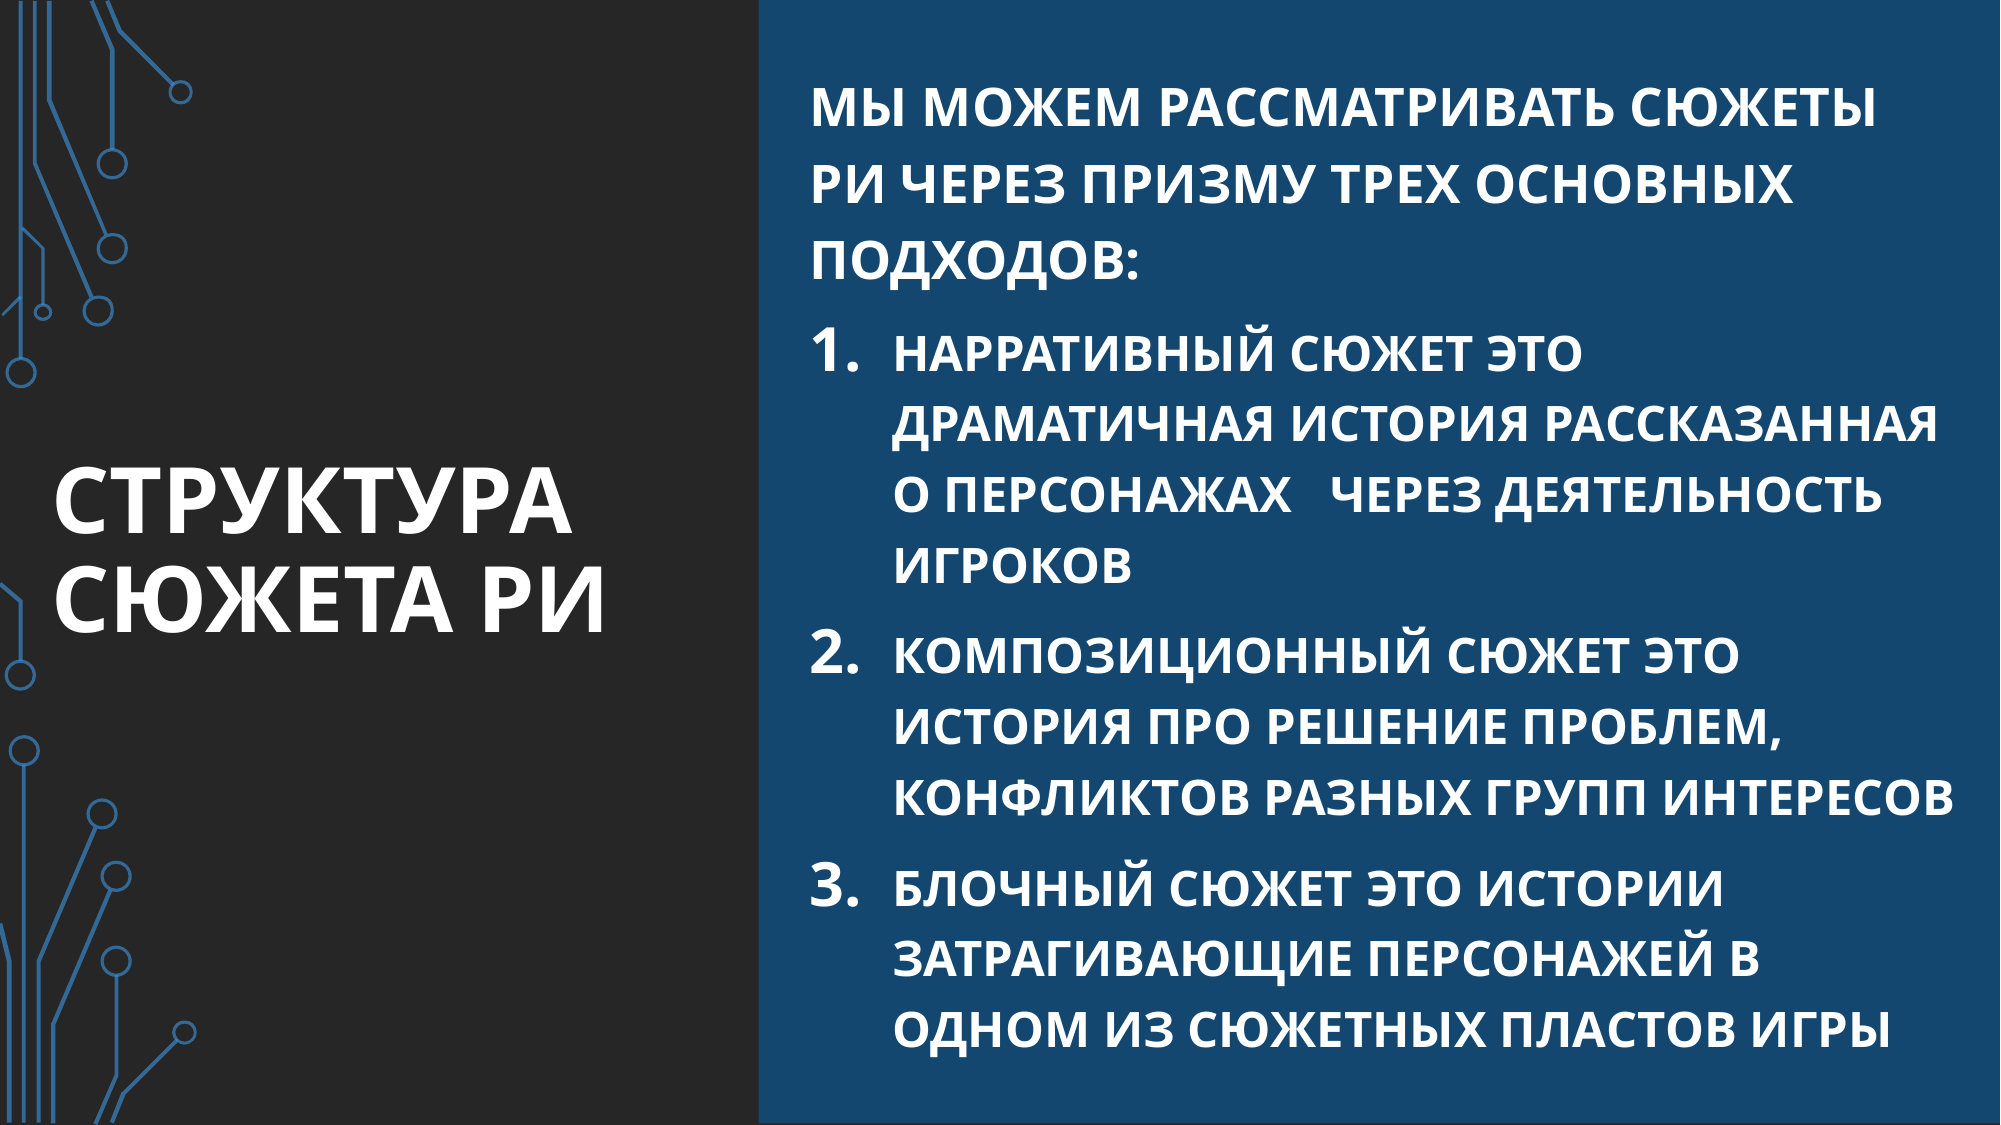

# Структура сюжета РИ
Мы можем рассматривать сюжеты РИ через призму трех основных подходов:
нарративный Сюжет это ДРАМАТИЧНАЯ история рассказанная о персонажах через деятельность игроков
Композиционный Сюжет это история про решение ПРОБЛЕМ, КОНФЛИКТОВ разных групп интересов
БЛОЧНЫЙ Сюжет это истории затрагивающие персонажей в одном из сюжетных пластов игры